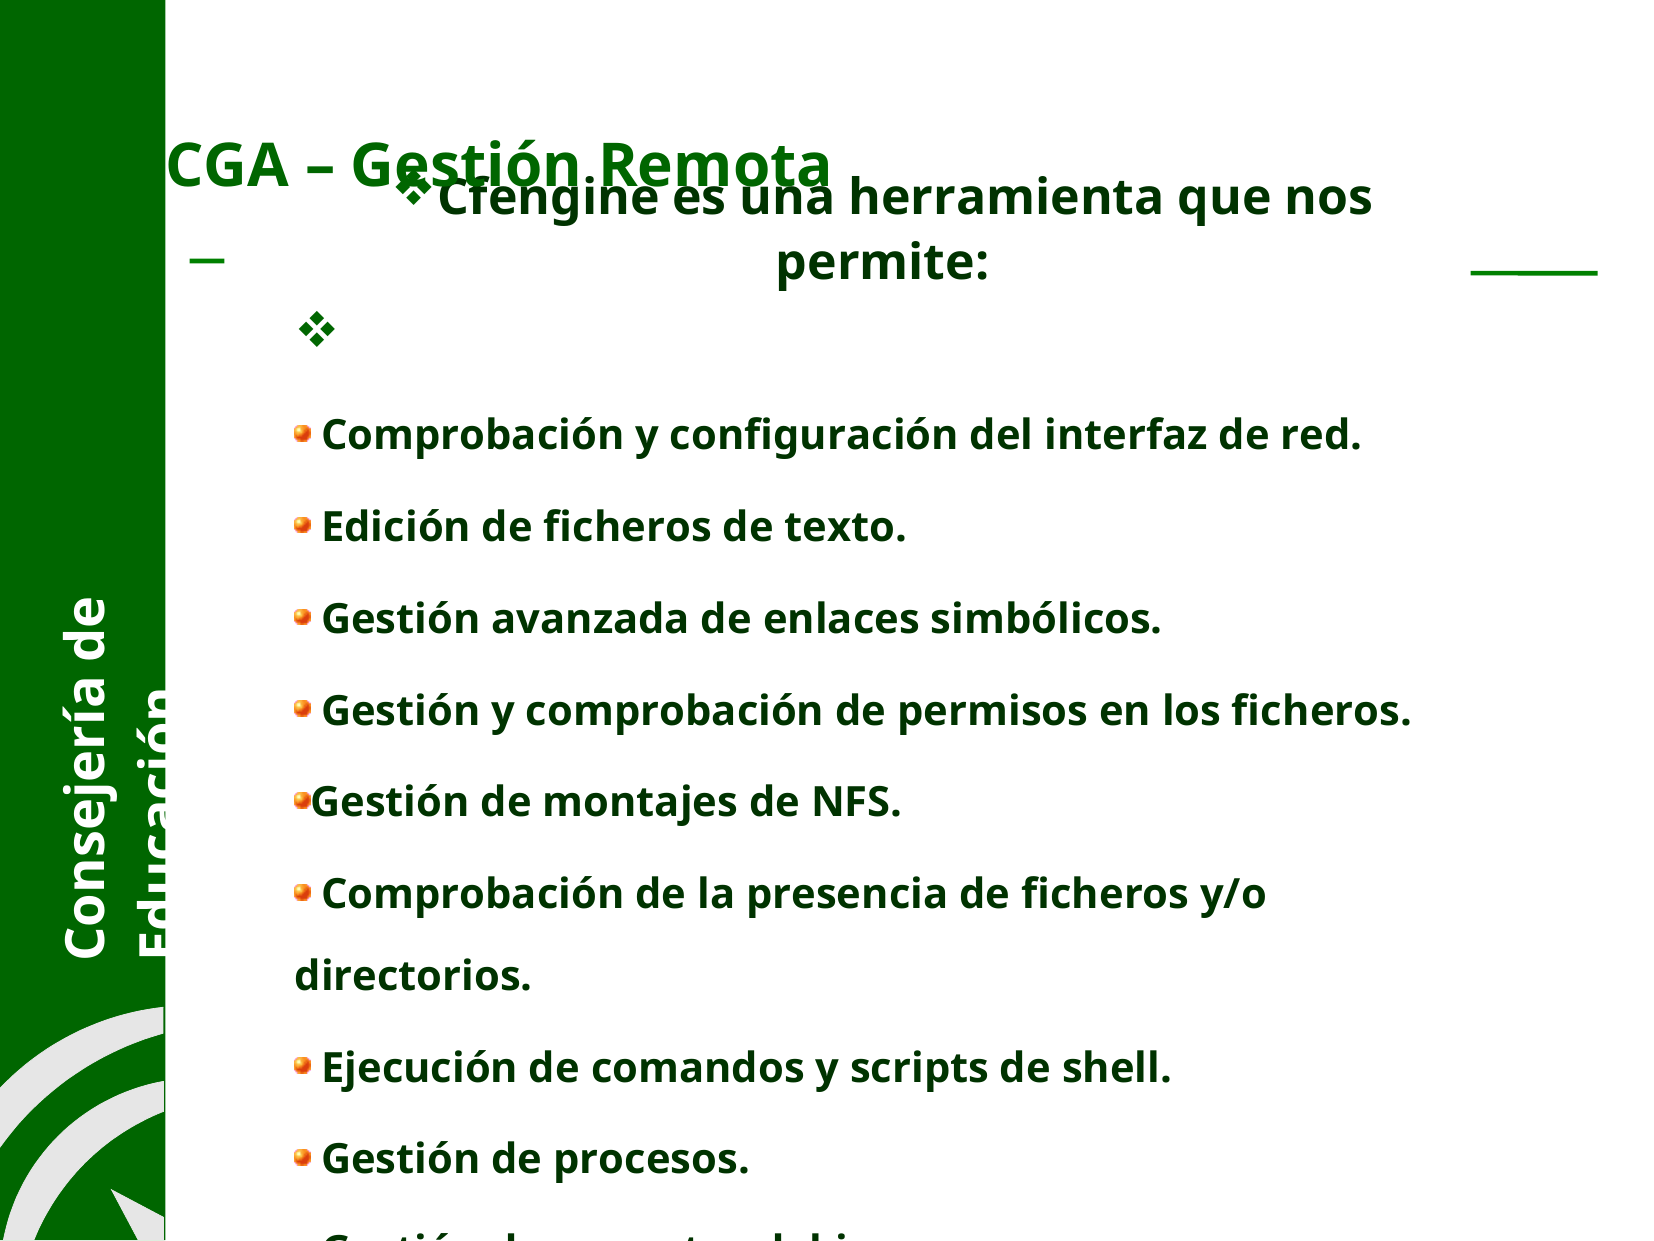

CGA – Gestión Remota
# Cfengine es una herramienta que nos permite:
 Comprobación y configuración del interfaz de red.
 Edición de ficheros de texto.
 Gestión avanzada de enlaces simbólicos.
 Gestión y comprobación de permisos en los ficheros.
Gestión de montajes de NFS.
 Comprobación de la presencia de ficheros y/o directorios.
 Ejecución de comandos y scripts de shell.
 Gestión de procesos.
 Gestión de paquetes debian.